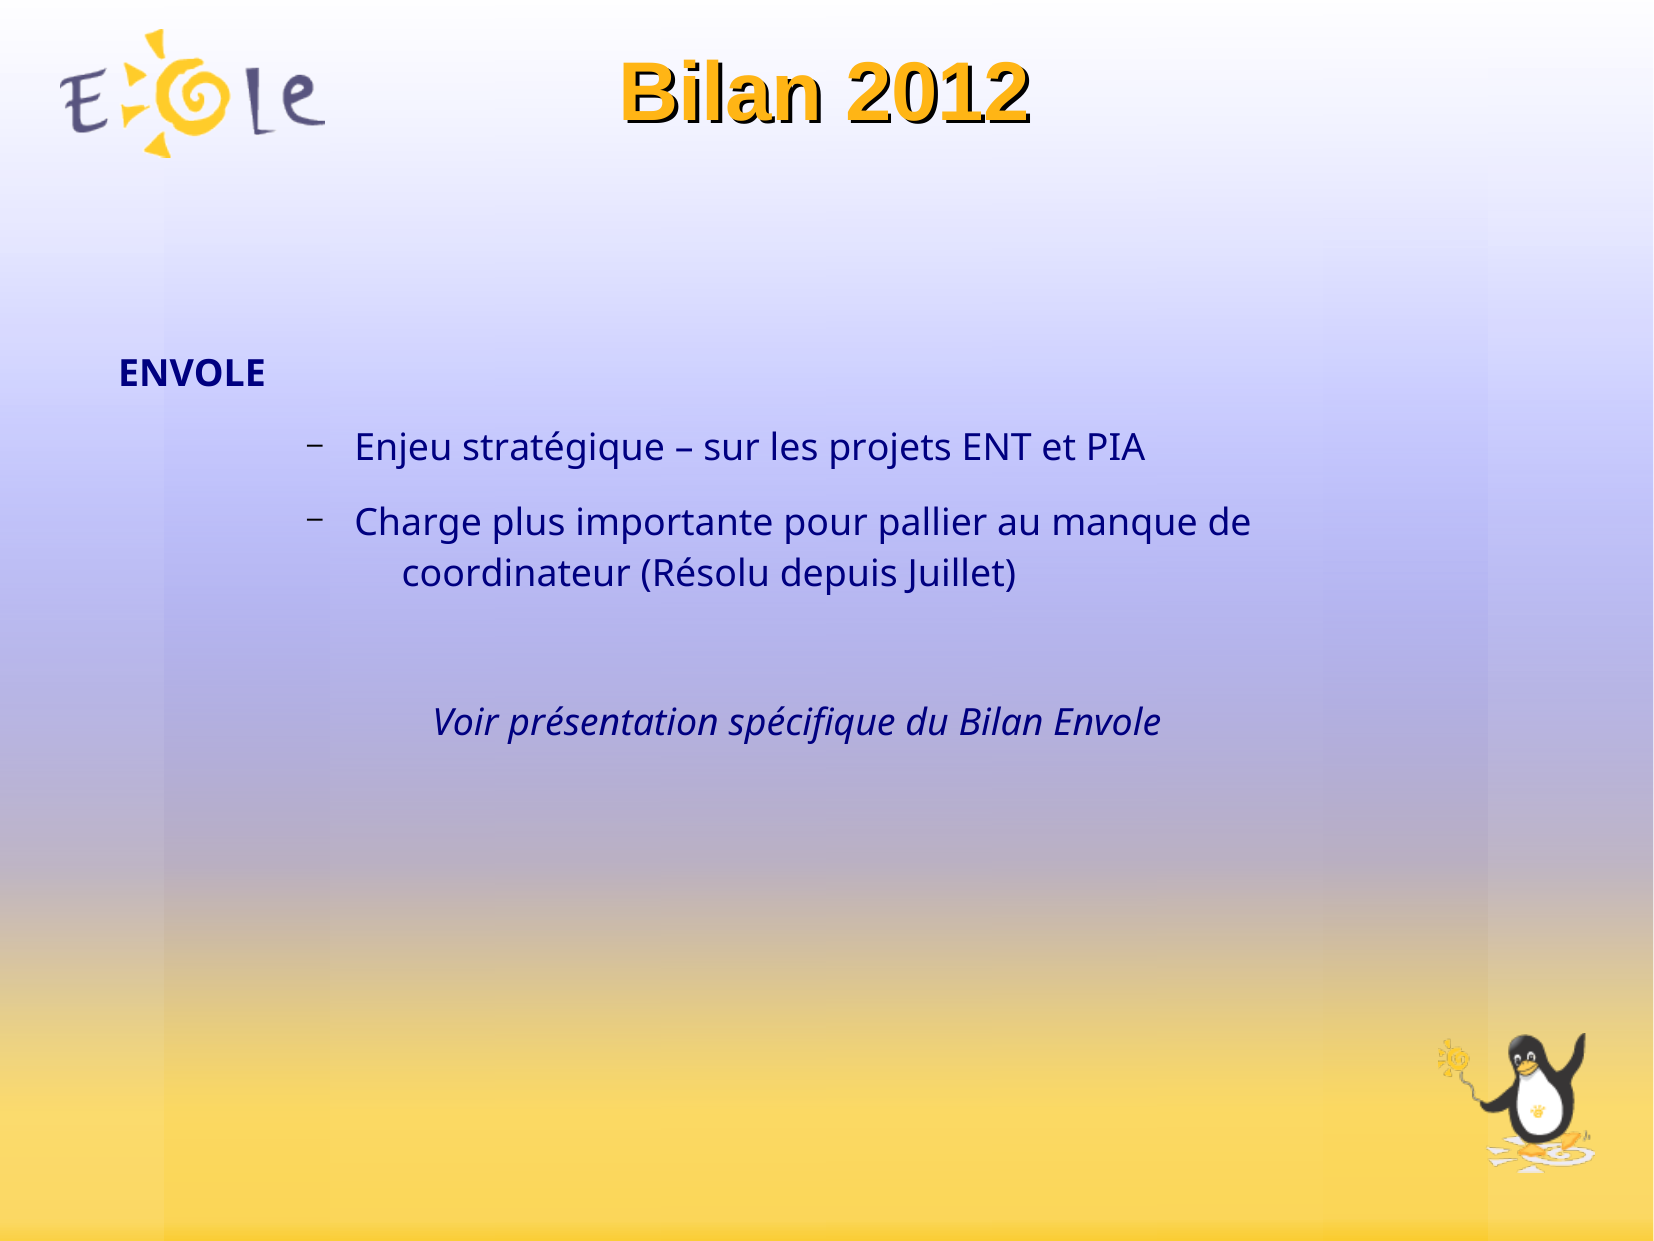

# Bilan 2012
ENVOLE
Enjeu stratégique – sur les projets ENT et PIA
Charge plus importante pour pallier au manque de coordinateur (Résolu depuis Juillet)
Voir présentation spécifique du Bilan Envole